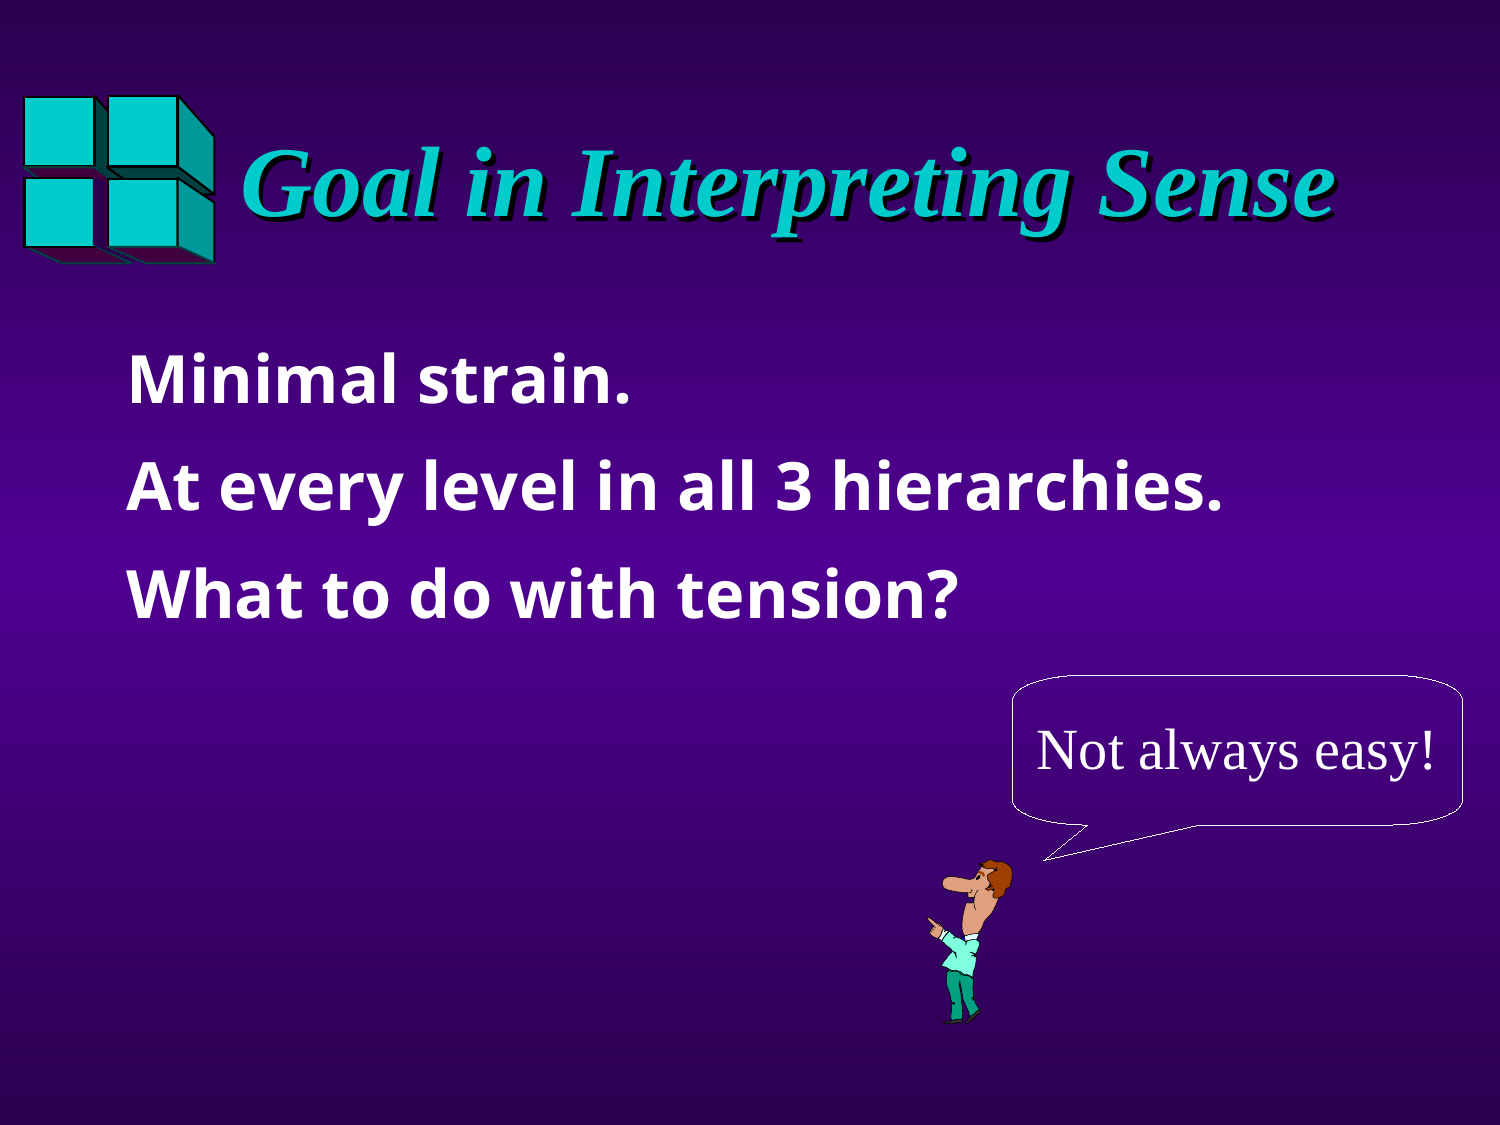

# Goal in Interpreting Sense
Minimal strain.
At every level in all 3 hierarchies.
What to do with tension?
Not always easy!